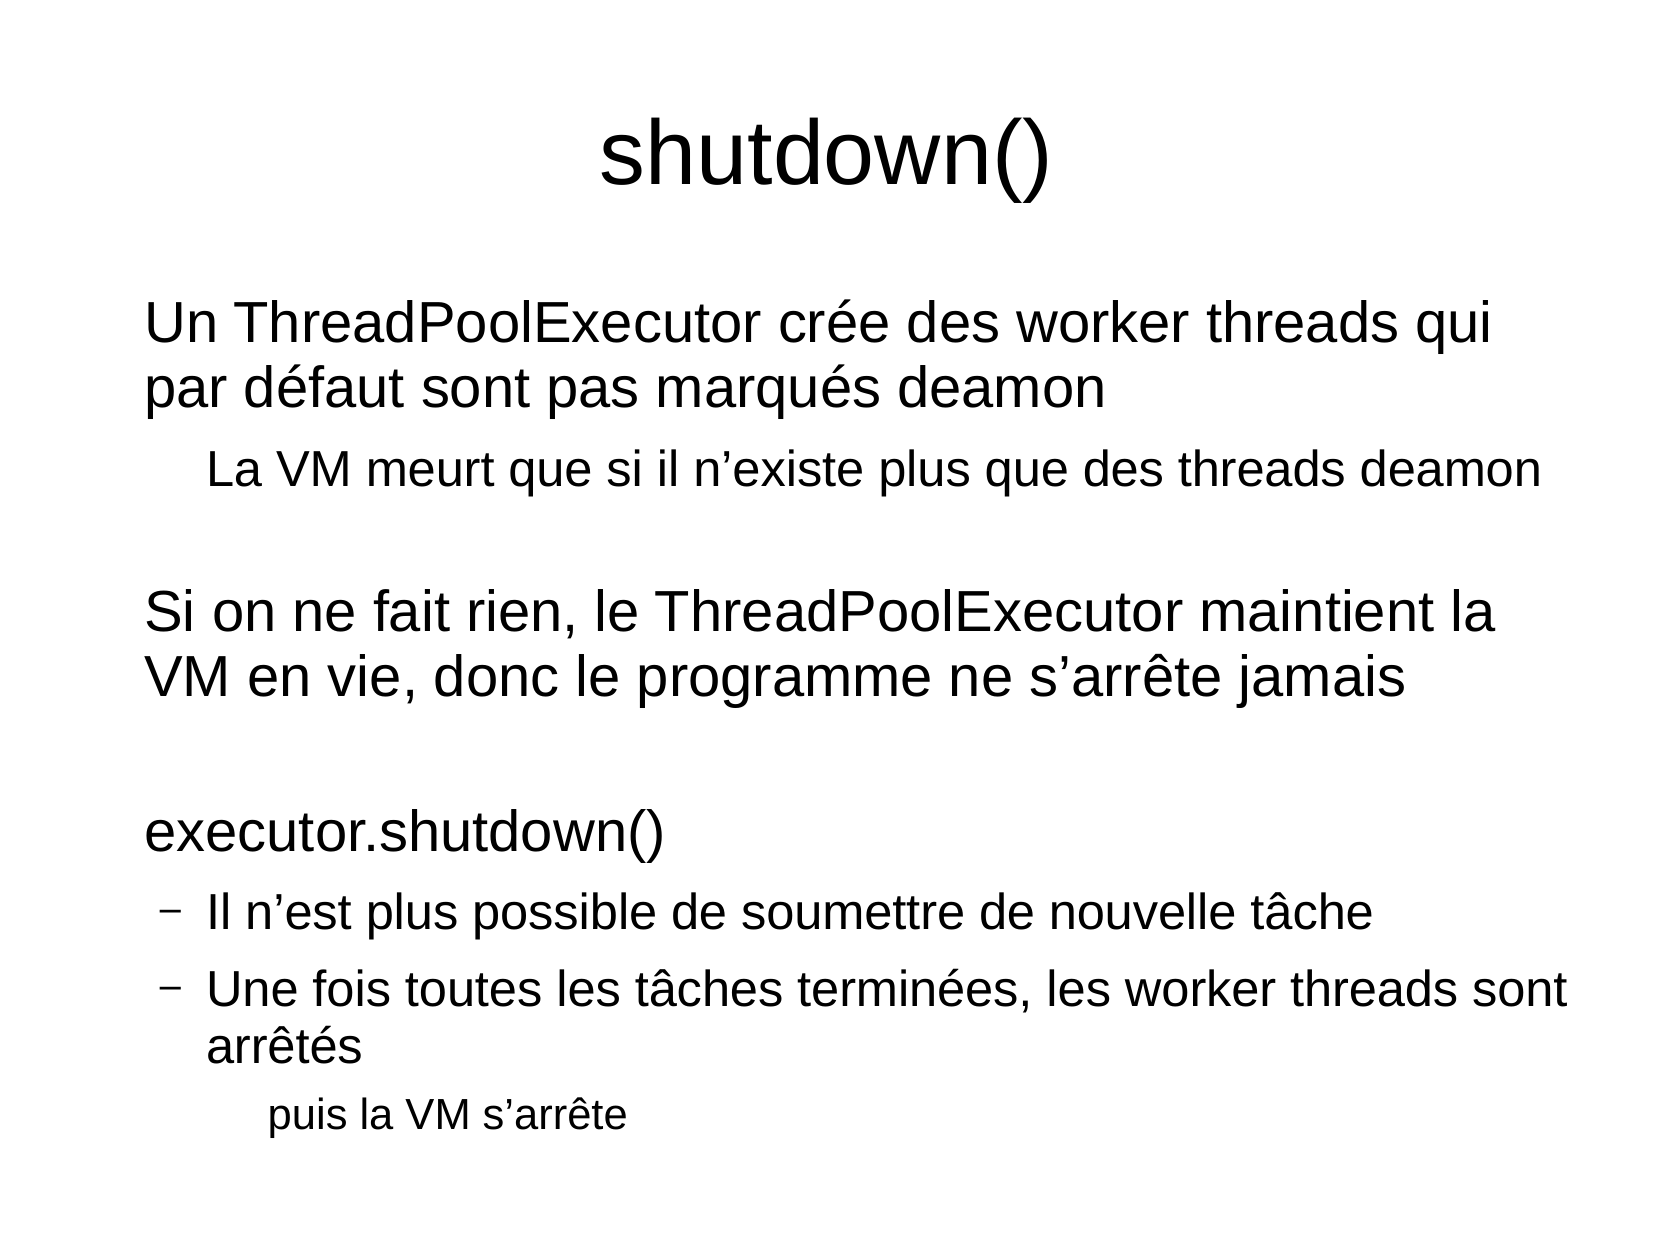

# shutdown()
Un ThreadPoolExecutor crée des worker threads qui par défaut sont pas marqués deamon
La VM meurt que si il n’existe plus que des threads deamon
Si on ne fait rien, le ThreadPoolExecutor maintient la VM en vie, donc le programme ne s’arrête jamais
executor.shutdown()
Il n’est plus possible de soumettre de nouvelle tâche
Une fois toutes les tâches terminées, les worker threads sont arrêtés
puis la VM s’arrête